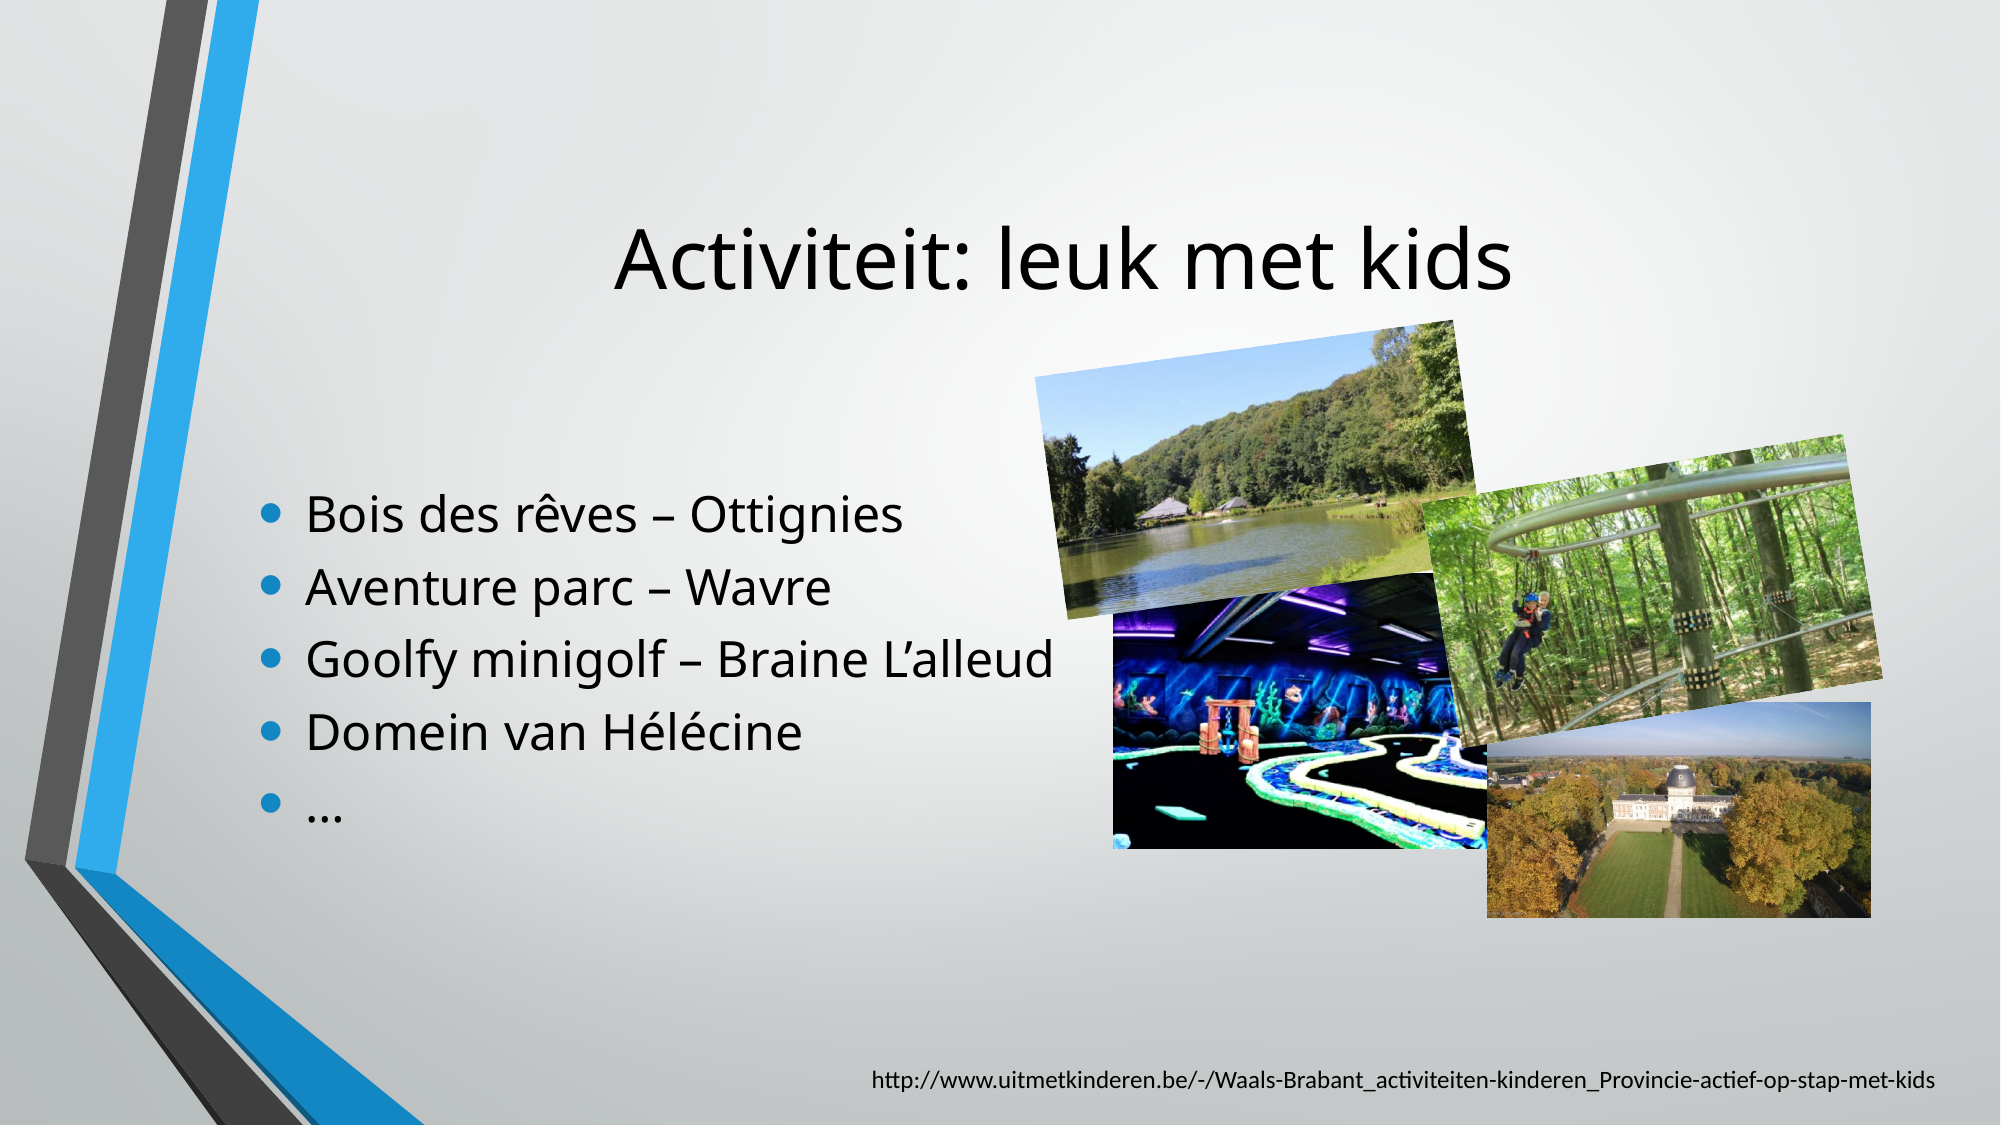

# Activiteit: leuk met kids
Bois des rêves – Ottignies
Aventure parc – Wavre
Goolfy minigolf – Braine L’alleud
Domein van Hélécine
…
http://www.uitmetkinderen.be/-/Waals-Brabant_activiteiten-kinderen_Provincie-actief-op-stap-met-kids